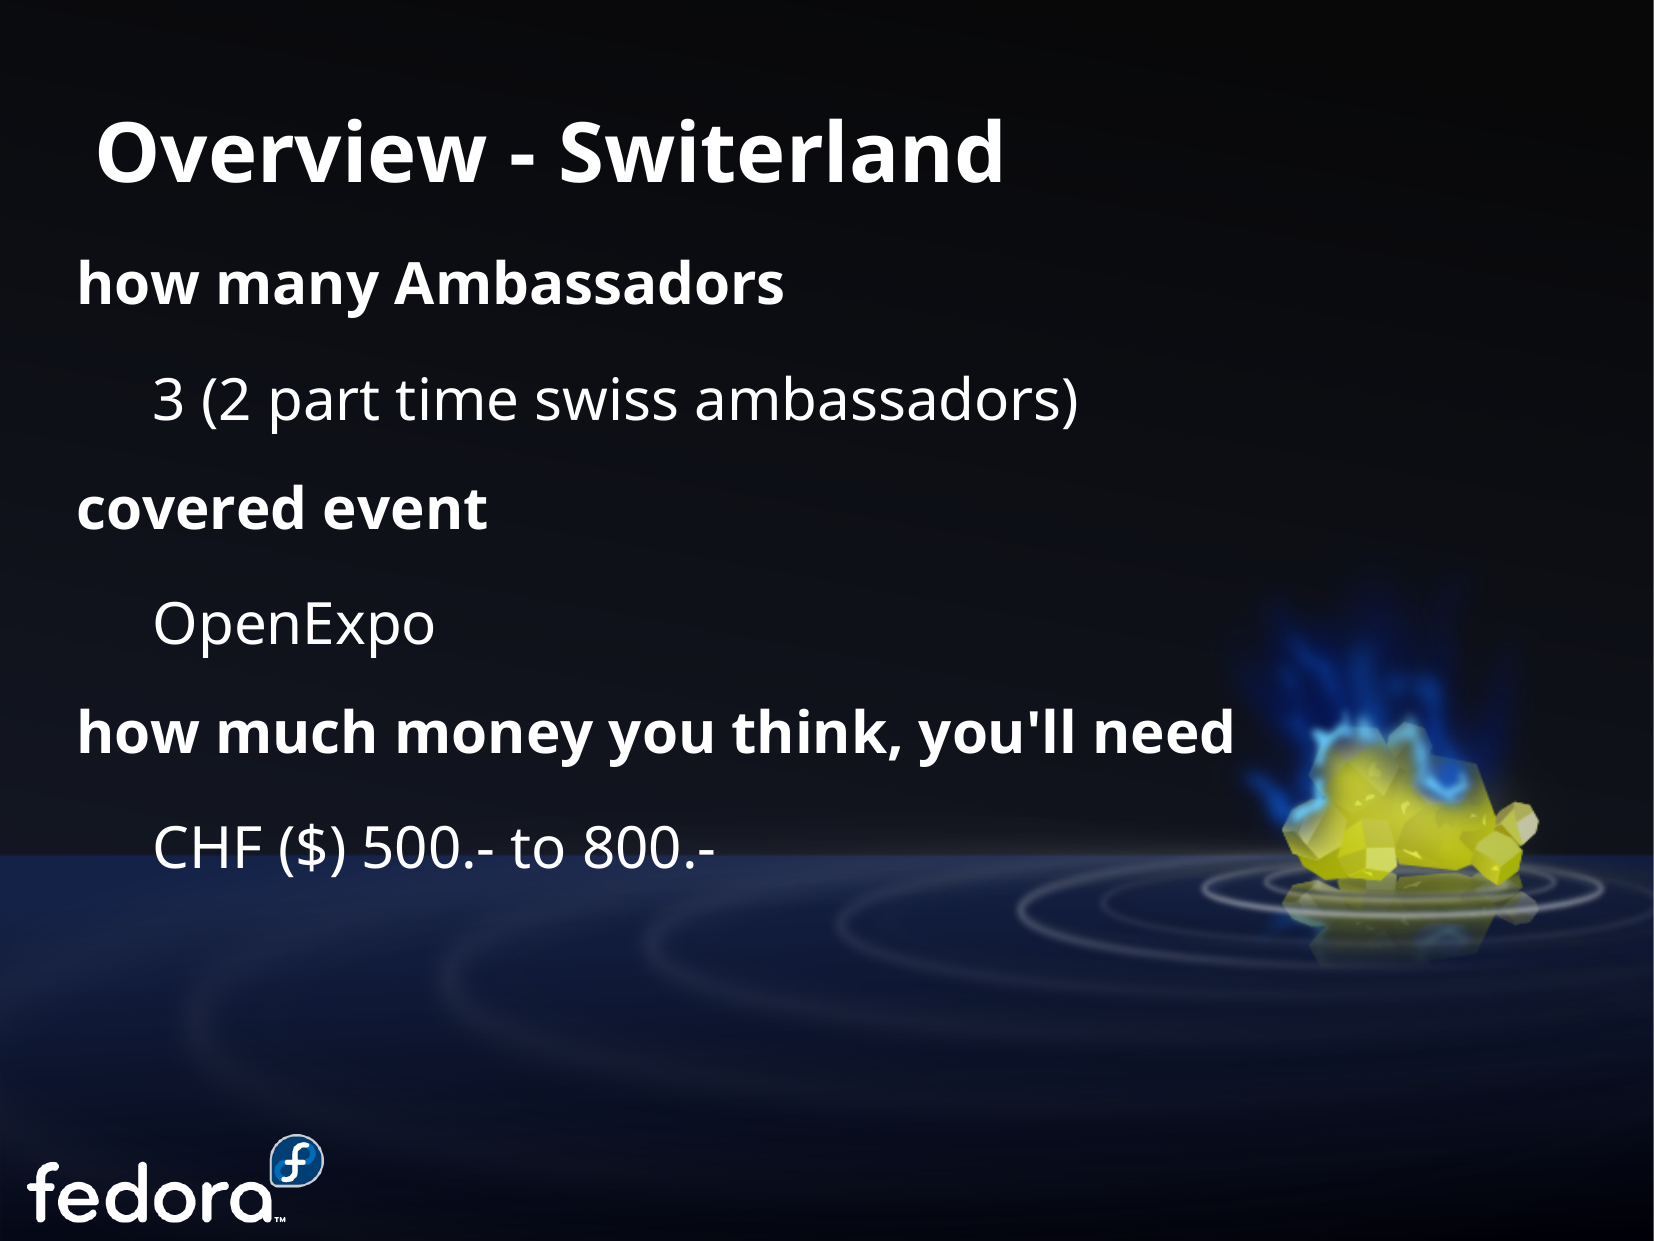

# Overview - Switerland
how many Ambassadors
3 (2 part time swiss ambassadors)
covered event
OpenExpo
how much money you think, you'll need
CHF ($) 500.- to 800.-